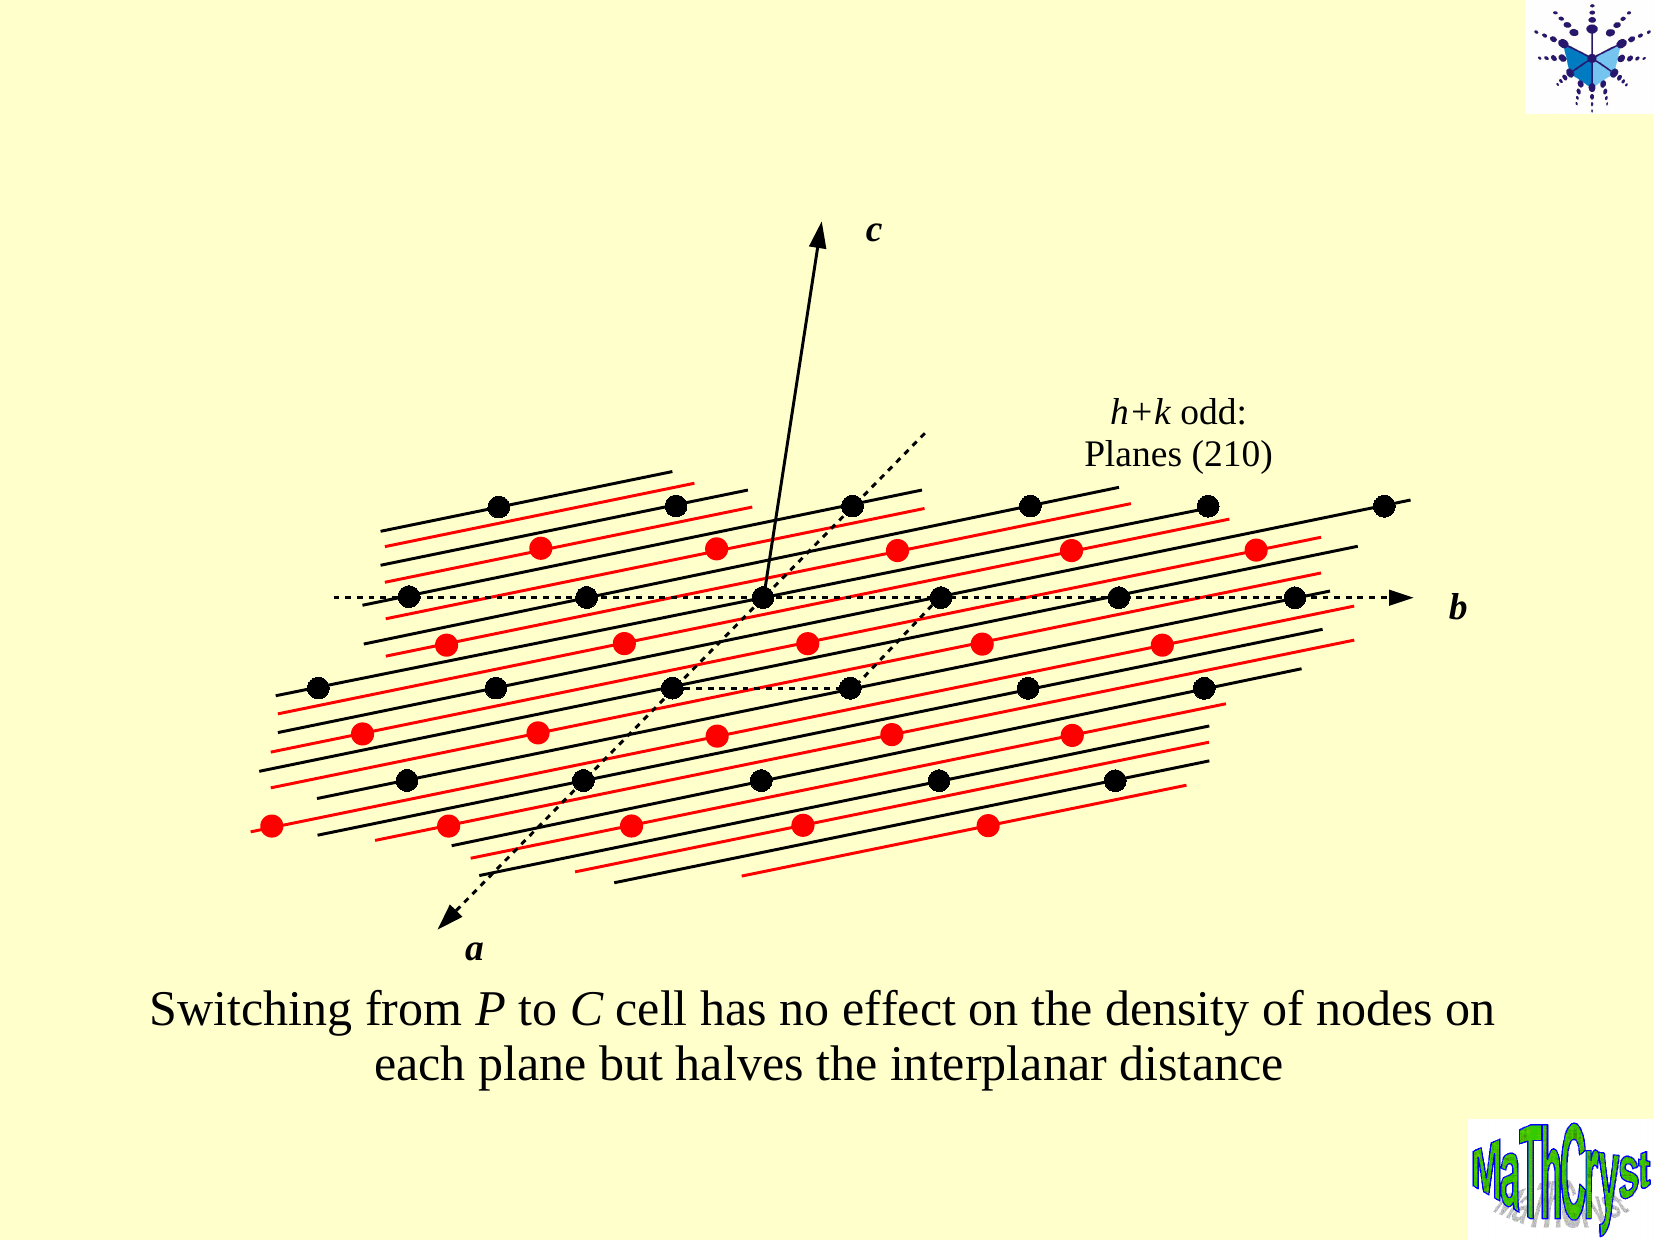

c
b
a
h+k odd:
Planes (210)
Switching from P to C cell has no effect on the density of nodes on
each plane but halves the interplanar distance